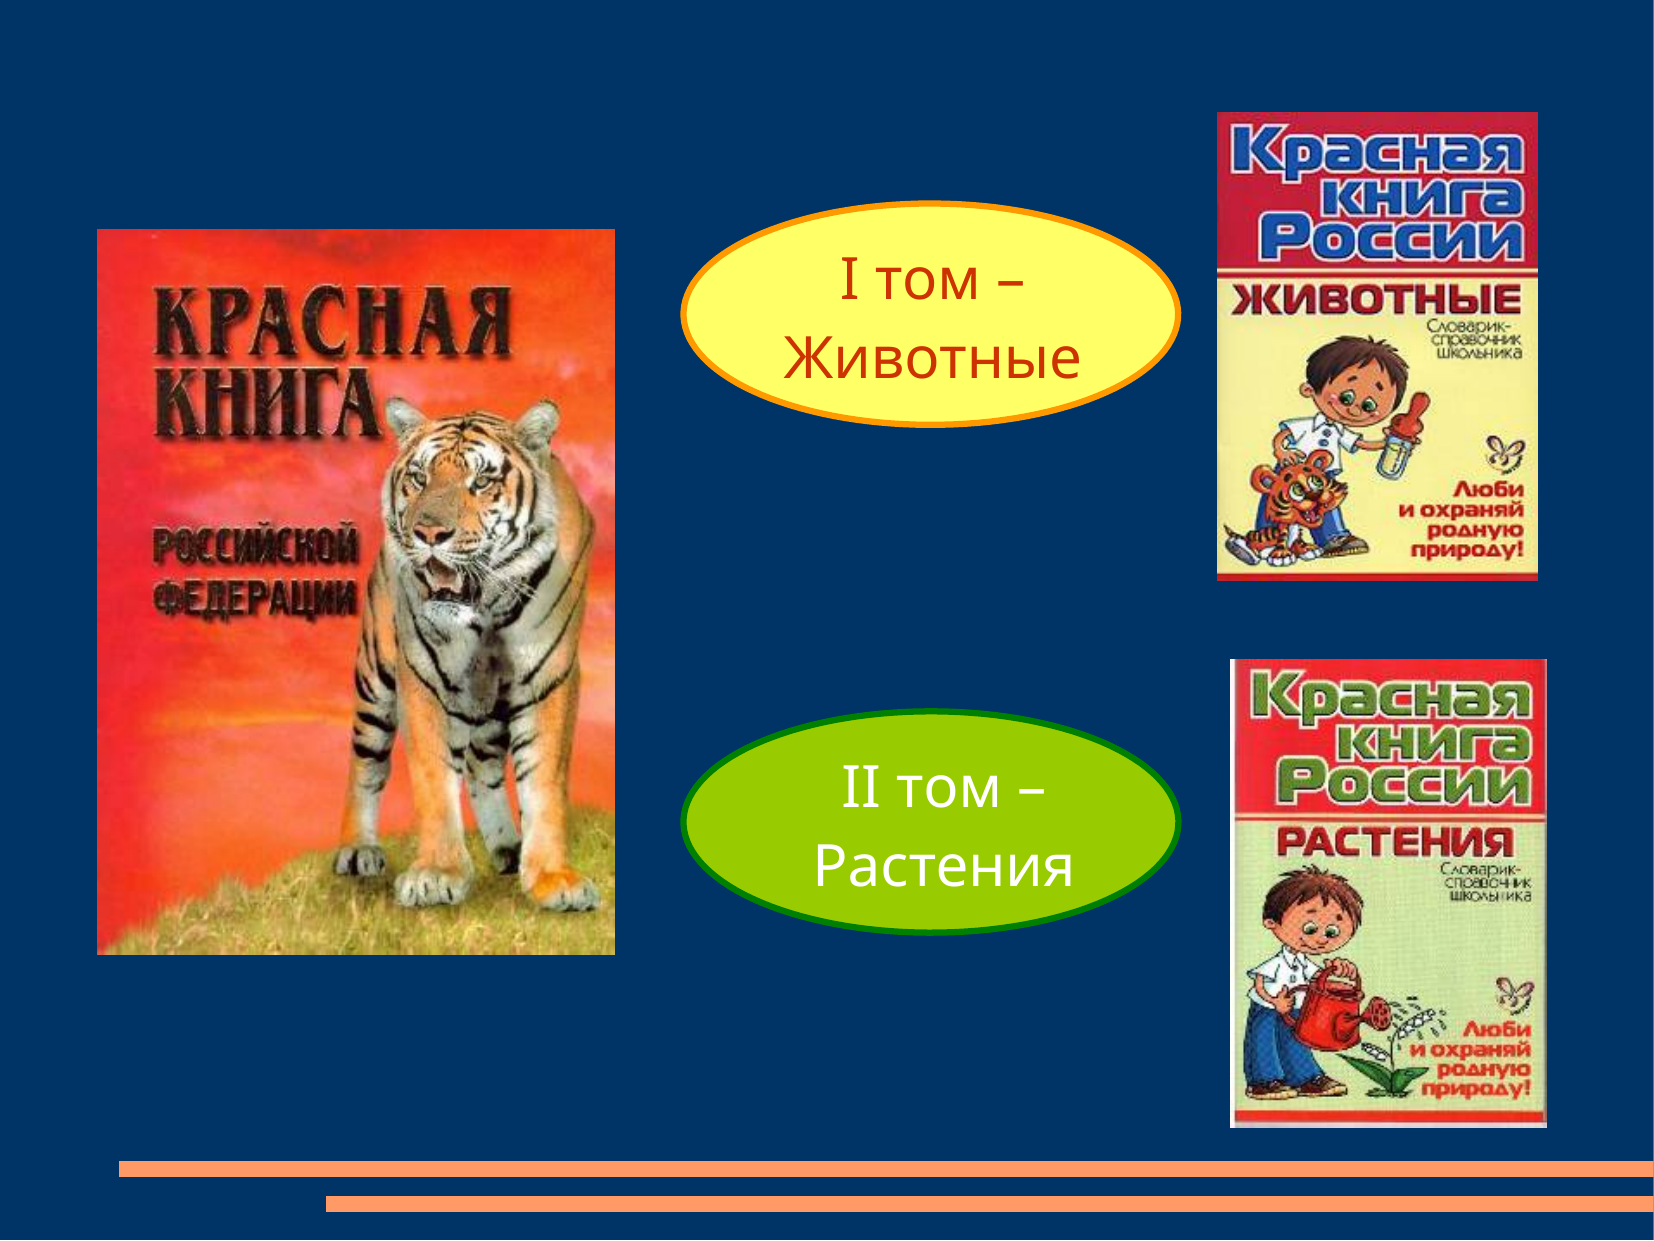

I том –
Животные
II том –
Растения